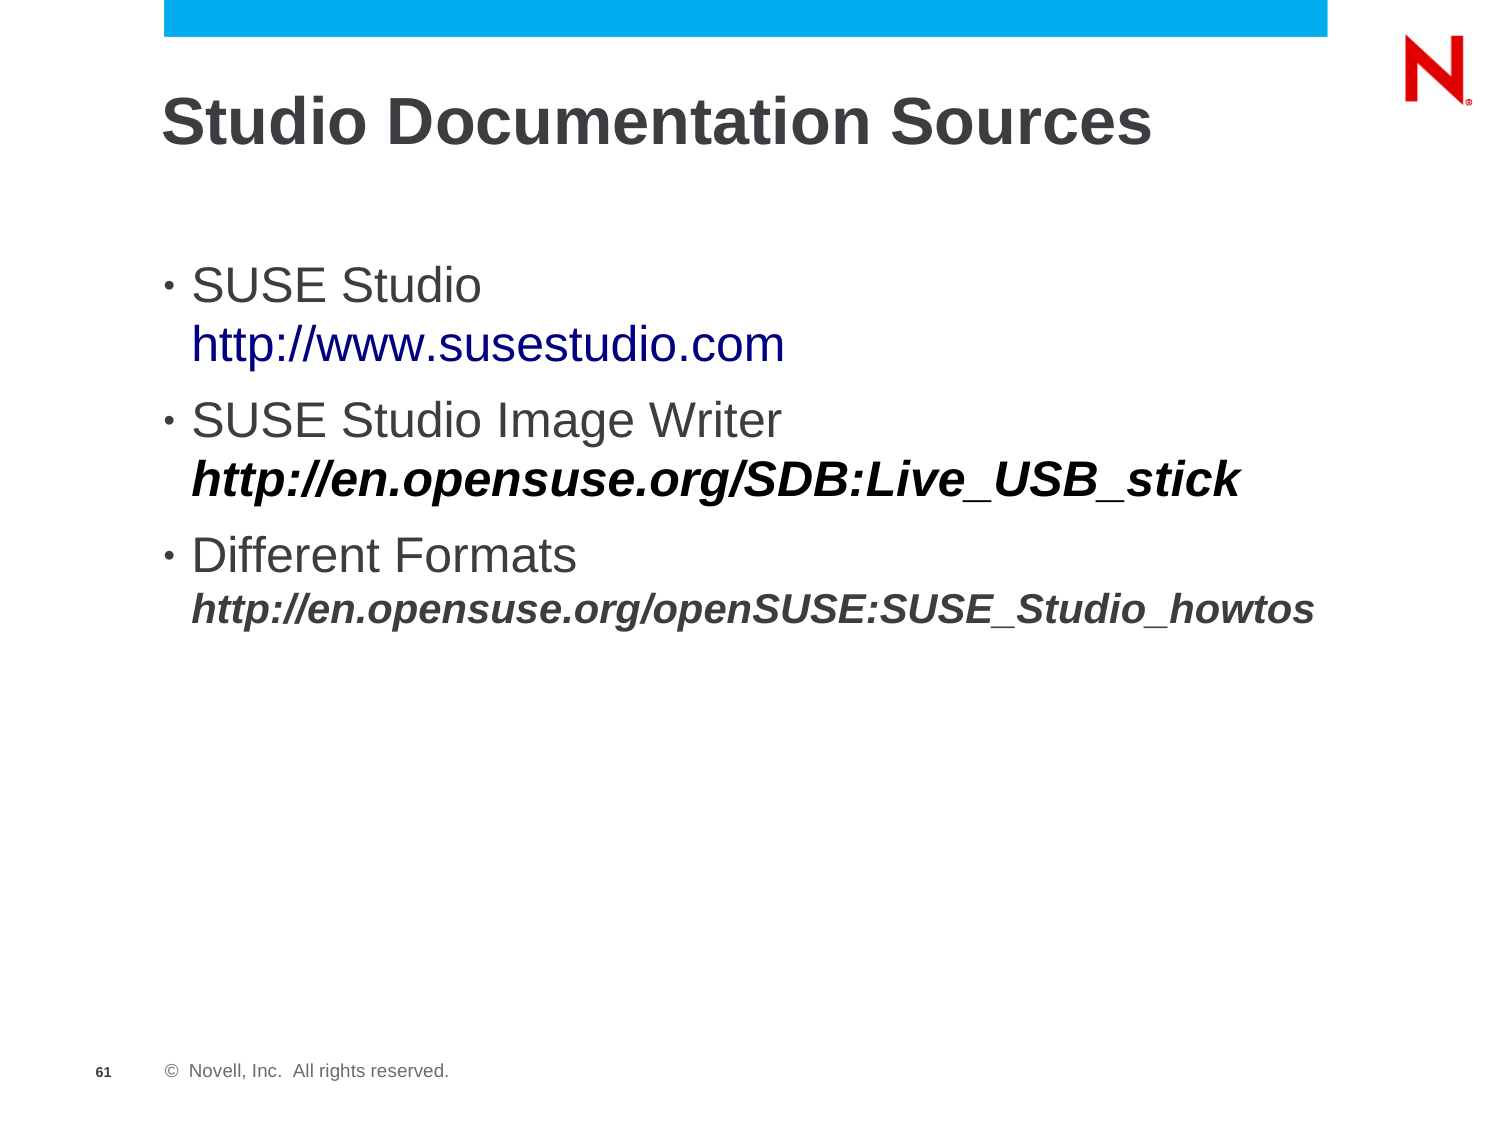

# Studio Documentation Sources
SUSE Studio
http://www.susestudio.com
SUSE Studio Image Writer
http://en.opensuse.org/SDB:Live_USB_stick
Different Formats
http://en.opensuse.org/openSUSE:SUSE_Studio_howtos